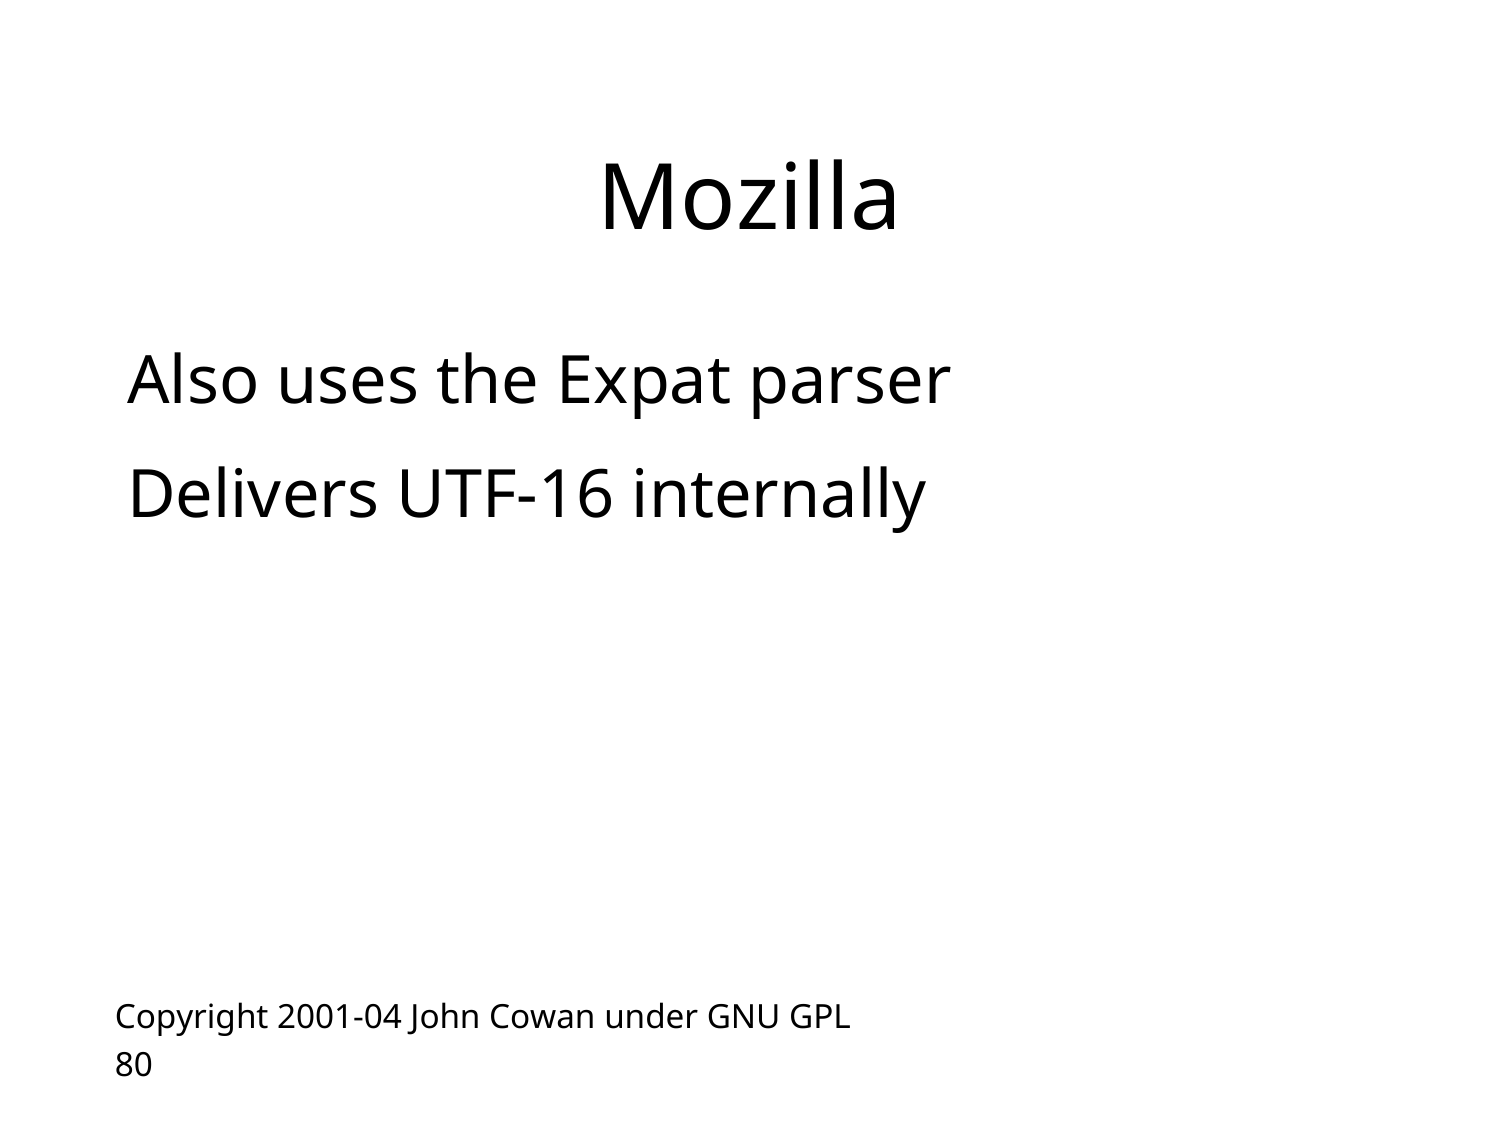

# Mozilla
Also uses the Expat parser
Delivers UTF-16 internally